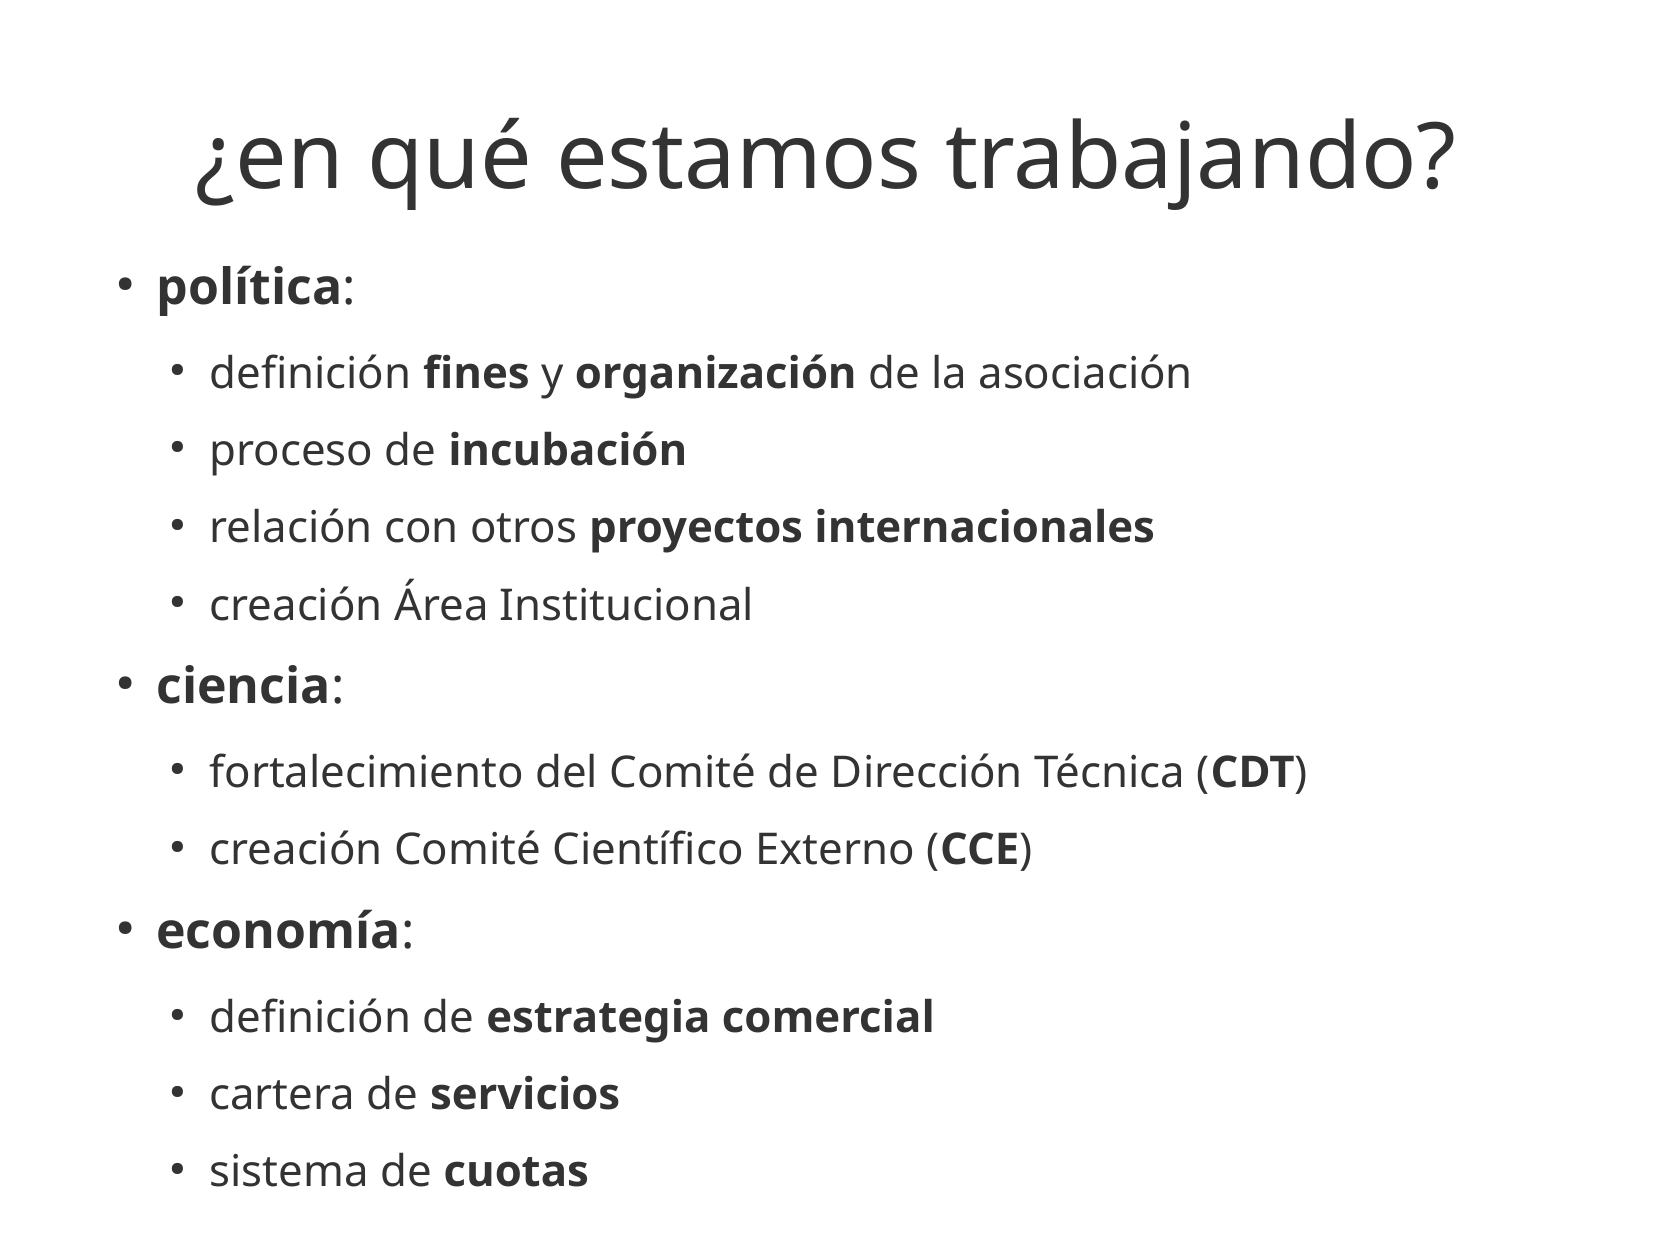

# ¿en qué estamos trabajando?
política:
definición fines y organización de la asociación
proceso de incubación
relación con otros proyectos internacionales
creación Área Institucional
ciencia:
fortalecimiento del Comité de Dirección Técnica (CDT)
creación Comité Científico Externo (CCE)
economía:
definición de estrategia comercial
cartera de servicios
sistema de cuotas